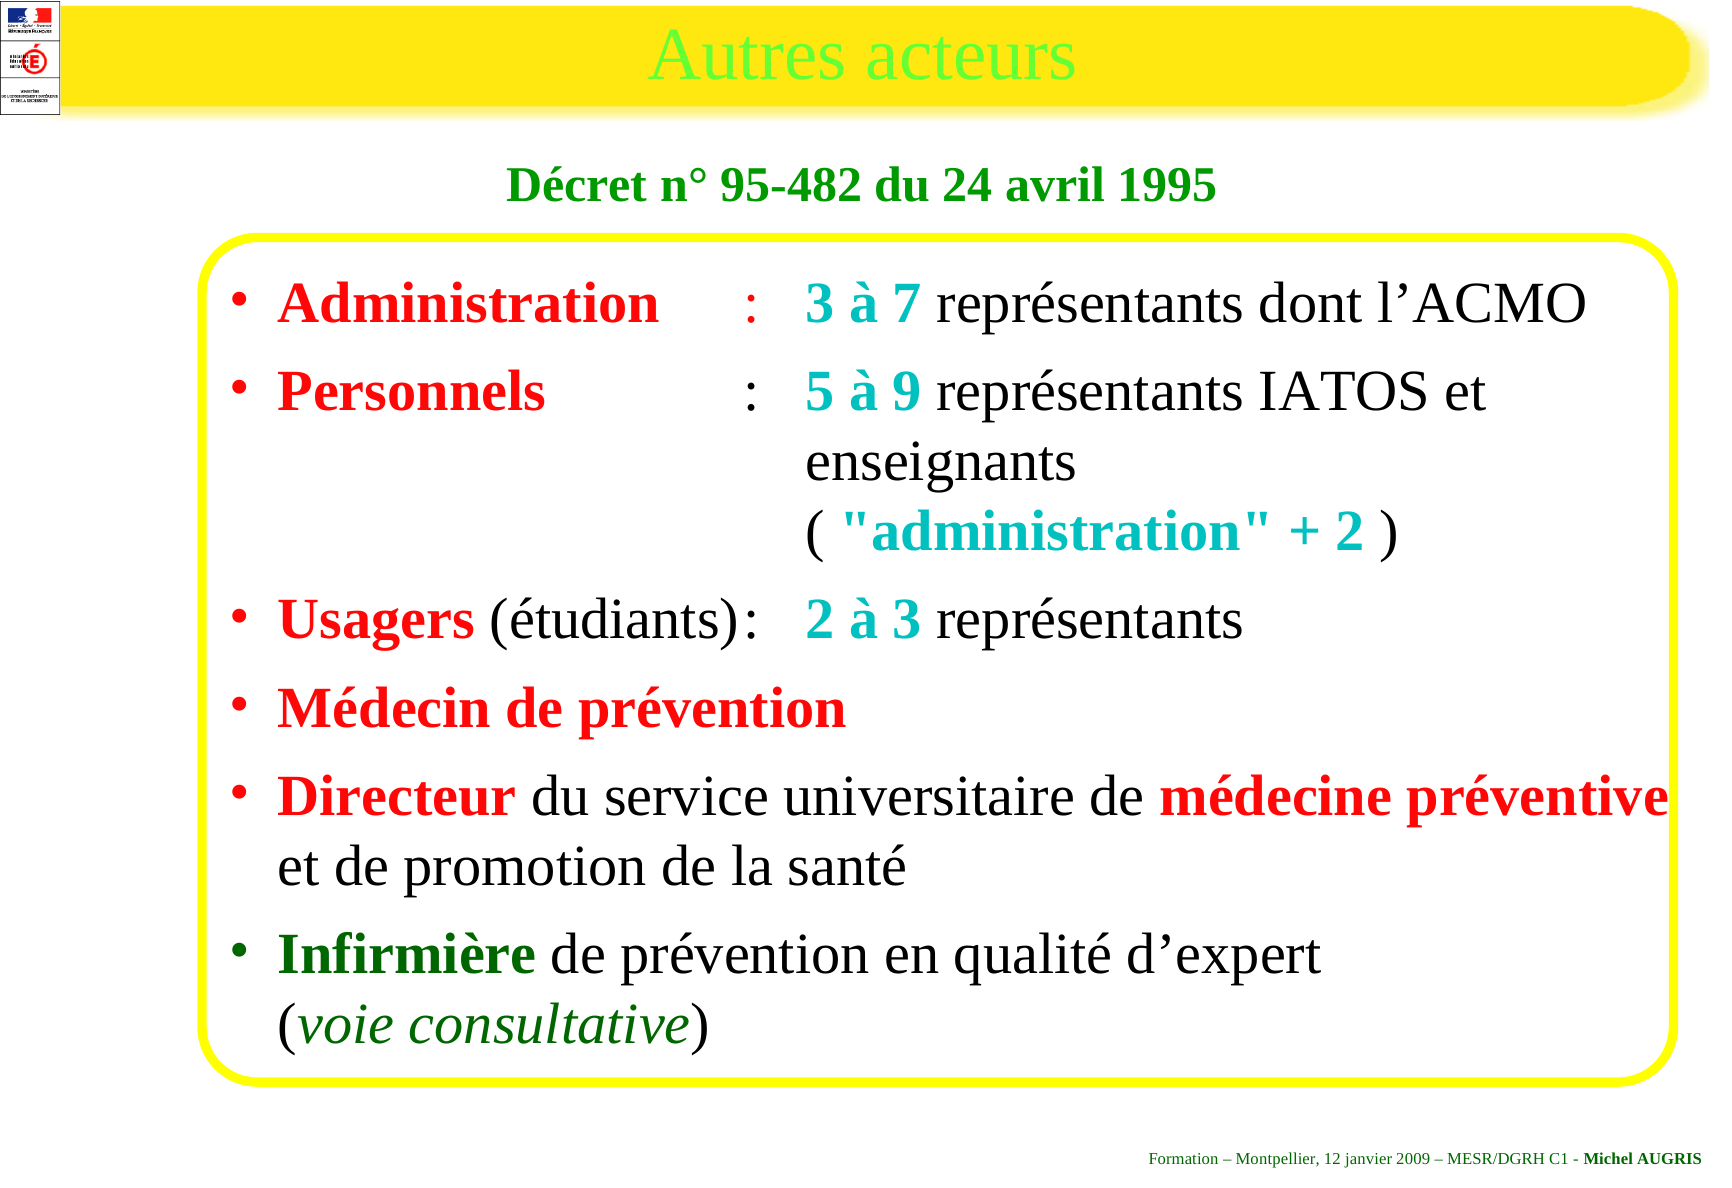

Autres acteurs
Décret n° 95-482 du 24 avril 1995
Administration 	:	3 à 7 représentants dont l’ACMO
Personnels 	: 	5 à 9 représentants IATOS et 			enseignants
			( "administration" + 2 )
Usagers (étudiants)	: 	2 à 3 représentants
Médecin de prévention
Directeur du service universitaire de médecine préventive et de promotion de la santé
Infirmière de prévention en qualité d’expert
(voie consultative)